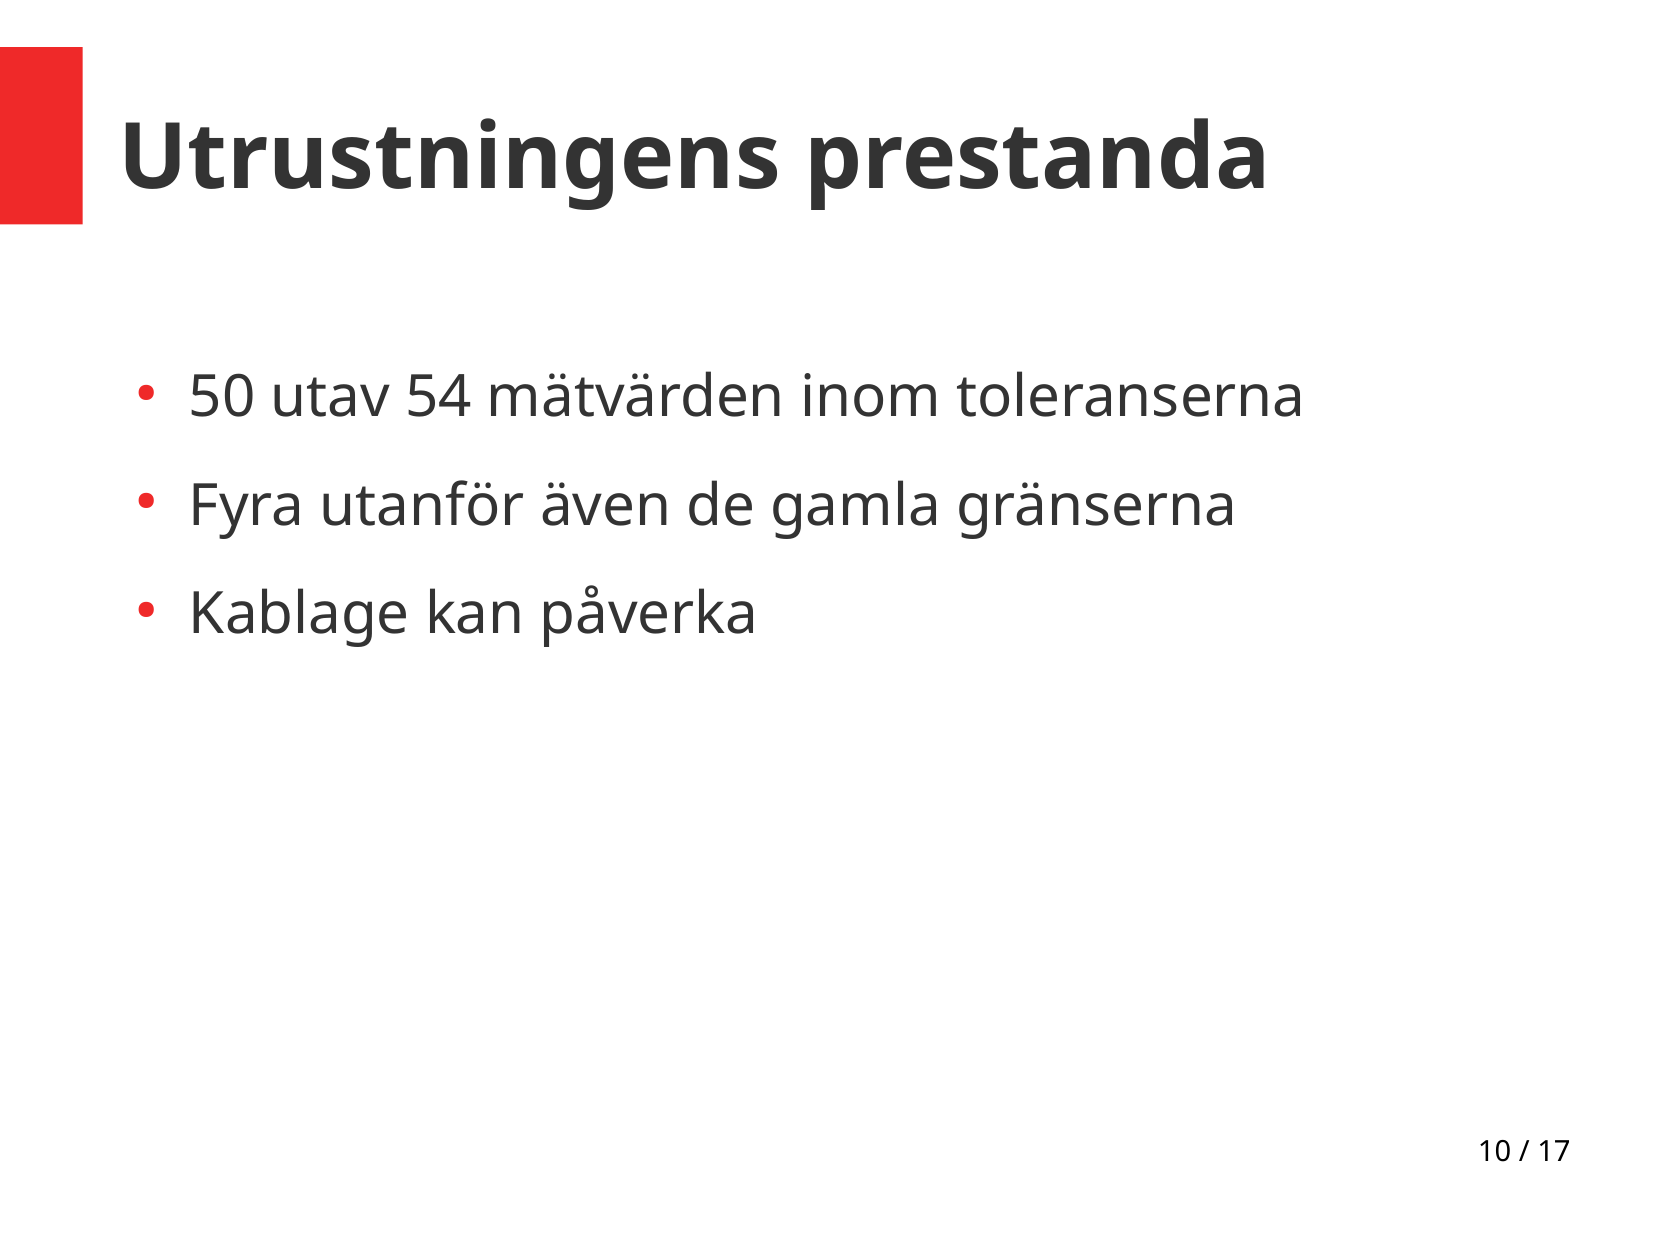

# Utrustningens prestanda
50 utav 54 mätvärden inom toleranserna
Fyra utanför även de gamla gränserna
Kablage kan påverka
10